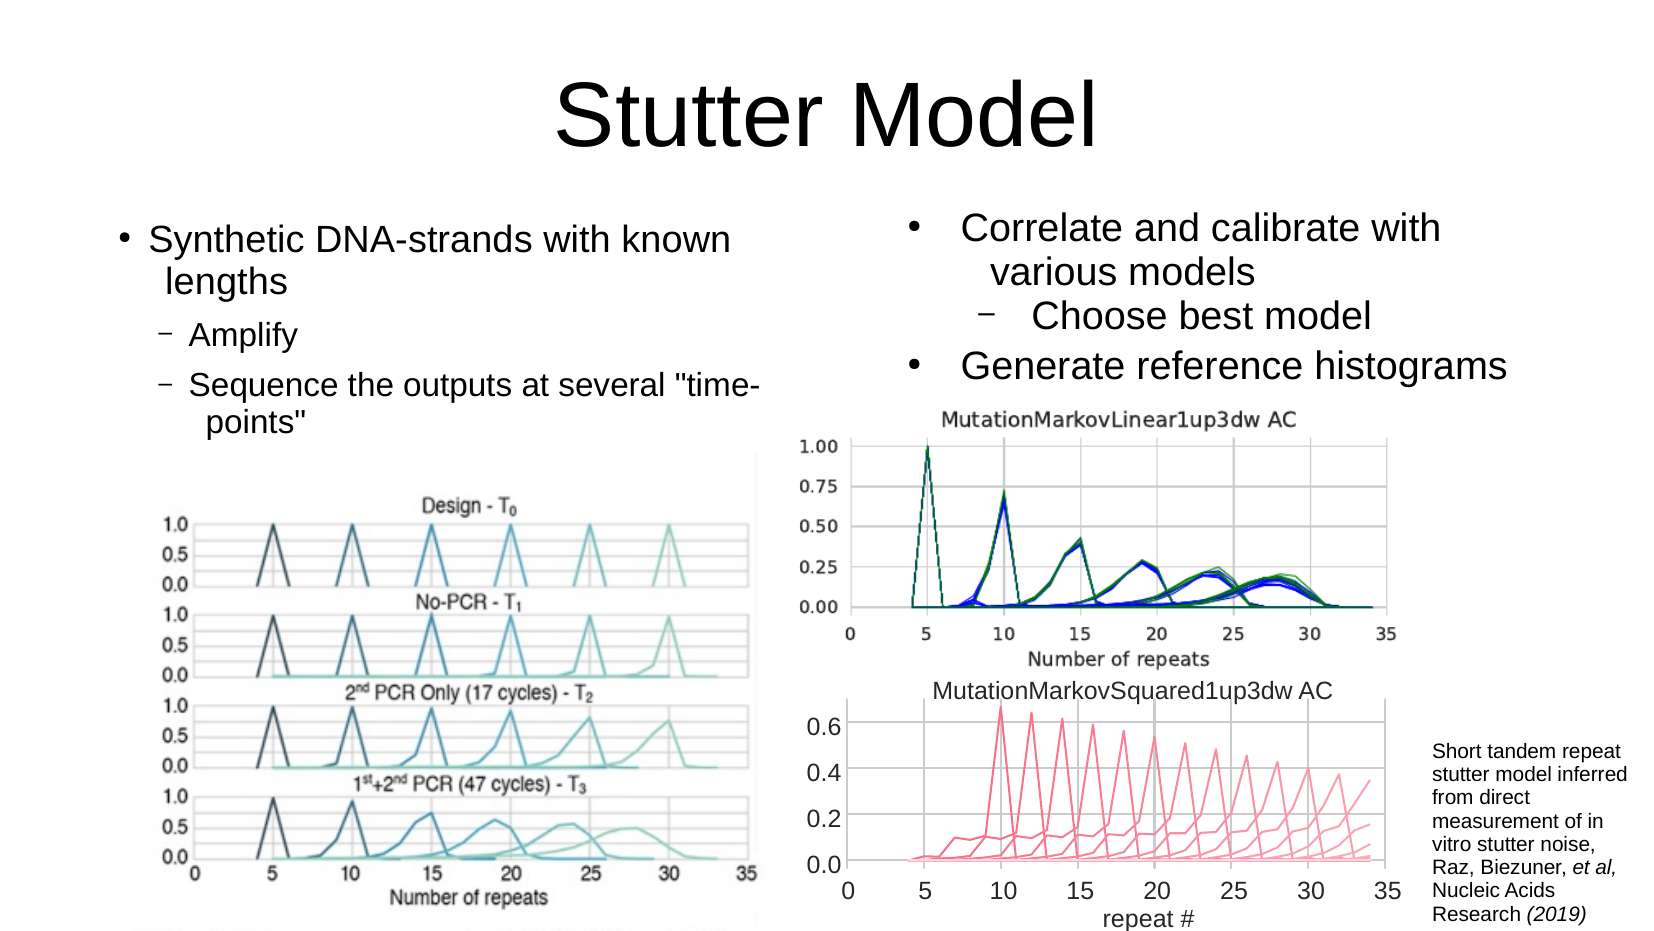

# Stutter Model
Correlate and calibrate with various models
Choose best model
Generate reference histograms
Synthetic DNA-strands with known lengths
Amplify
Sequence the outputs at several "time-points"
MutationMarkovSquared1up3dw AC
0.6
0.4
0.2
0.0
0
5
10
15
20
25
30
35
repeat #
Short tandem repeat stutter model inferred from direct measurement of in vitro stutter noise, Raz, Biezuner, et al, Nucleic Acids Research (2019)